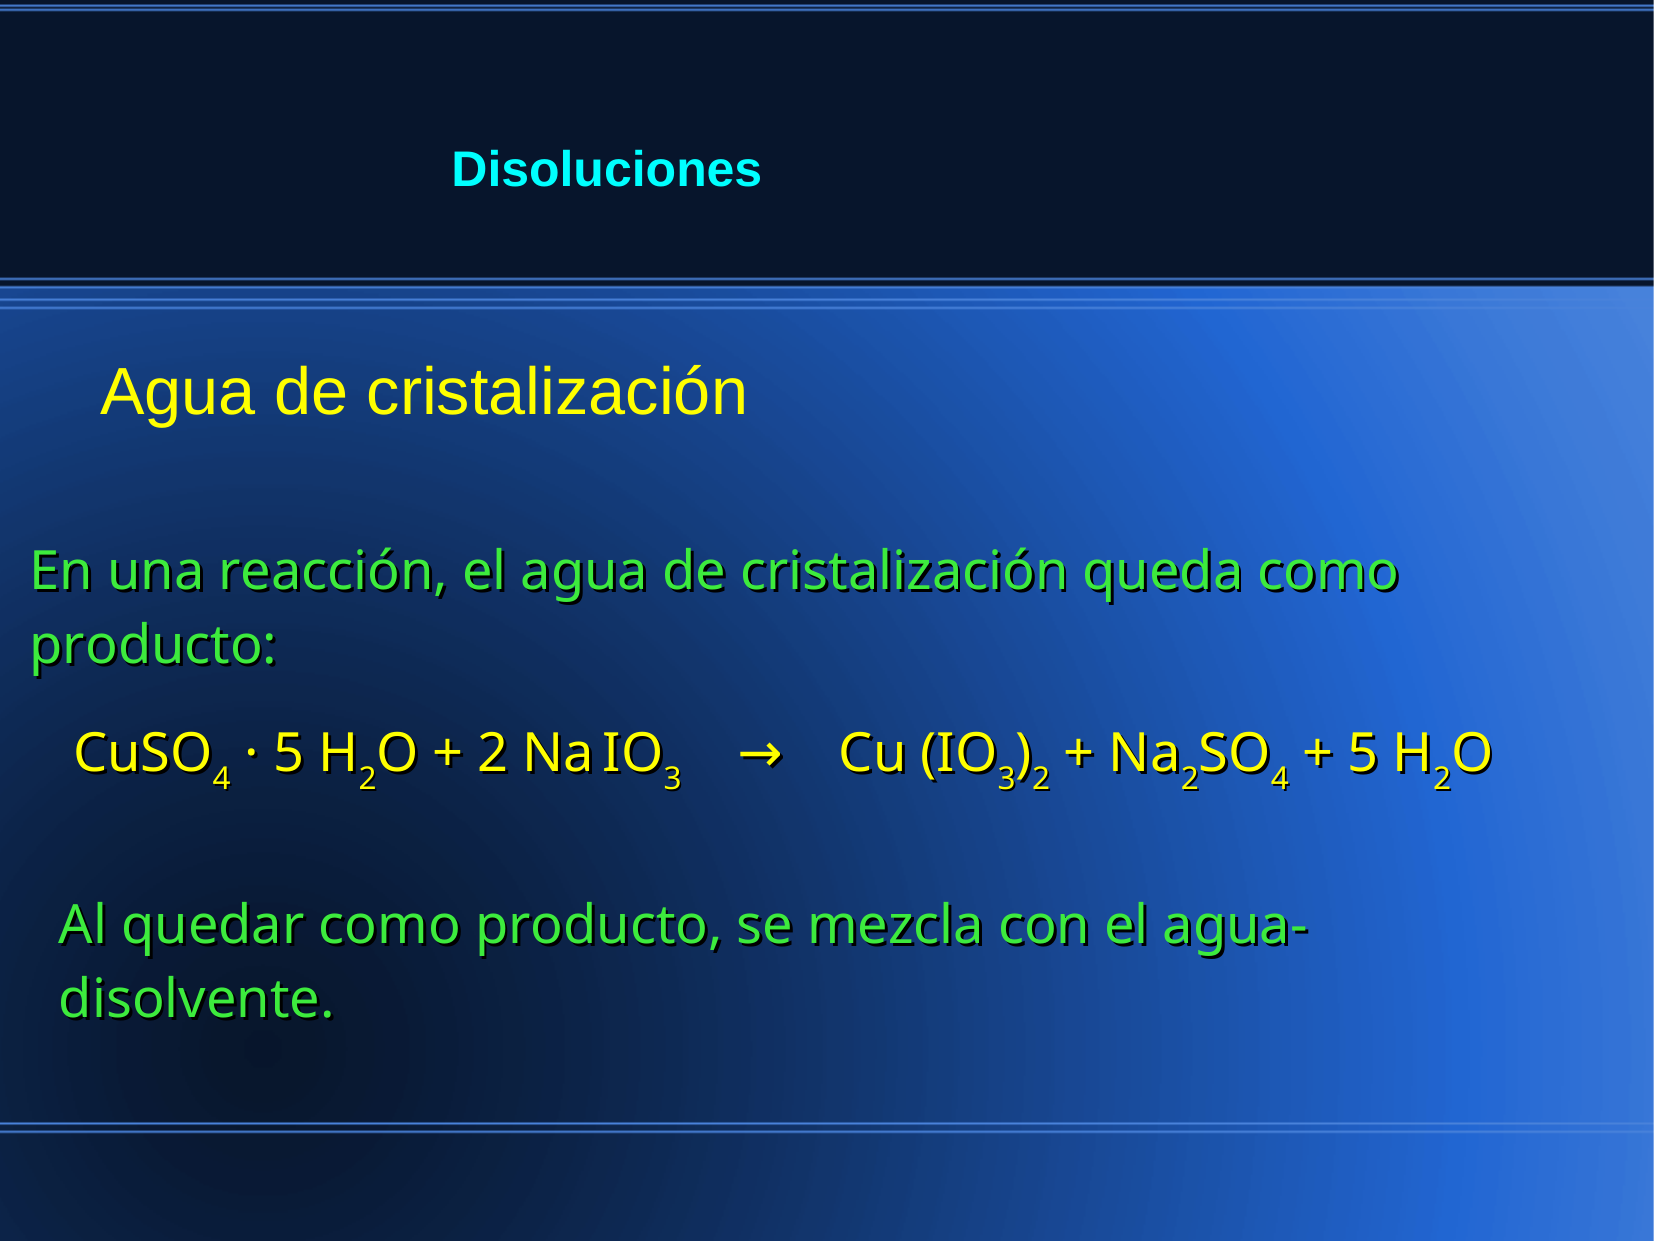

Disoluciones
# Agua de cristalización
En una reacción, el agua de cristalización queda como producto:
 CuSO4 · 5 H2O + 2 Na IO3 → Cu (IO3)2 + Na2SO4 + 5 H2O
Al quedar como producto, se mezcla con el agua-disolvente.